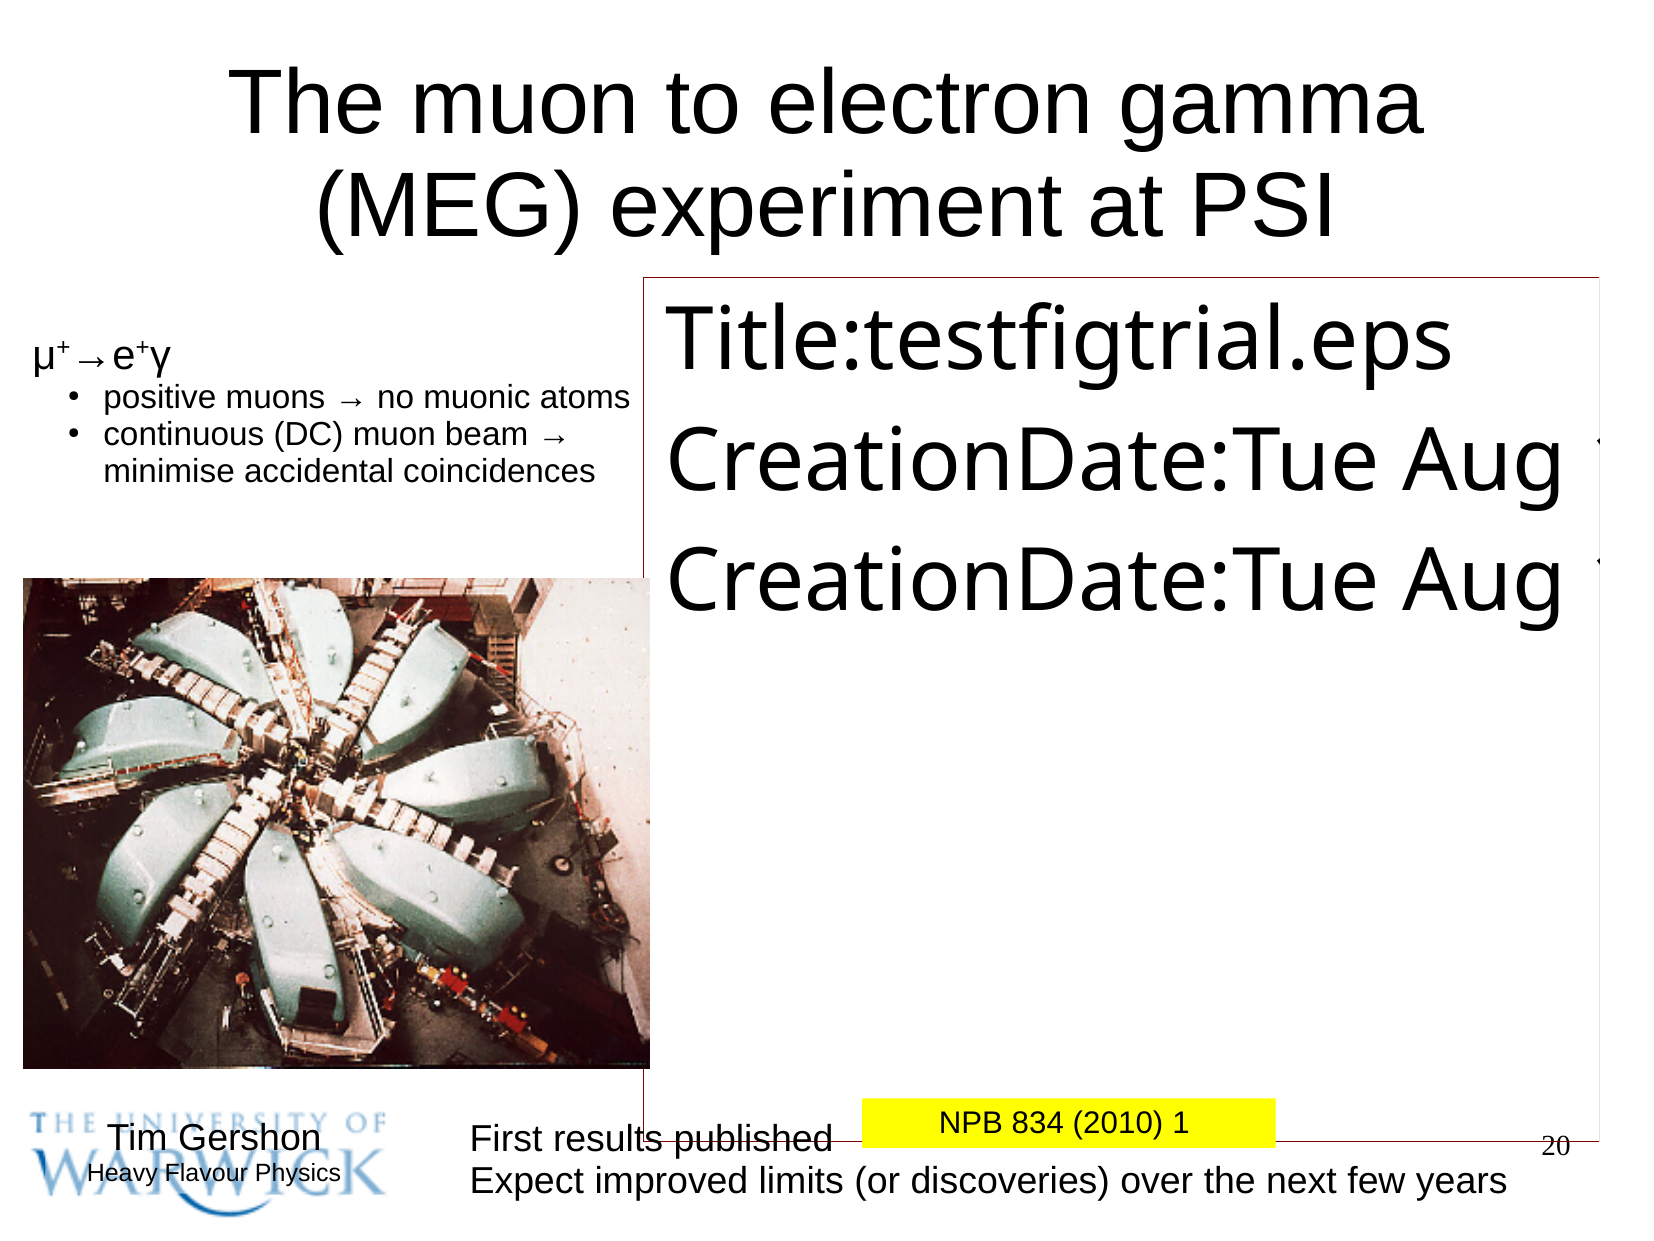

# The muon to electron gamma (MEG) experiment at PSI
μ+→e+γ
positive muons → no muonic atoms
continuous (DC) muon beam → minimise accidental coincidences
NPB 834 (2010) 1
Tim Gershon
Heavy Flavour Physics
First results published
Expect improved limits (or discoveries) over the next few years
20